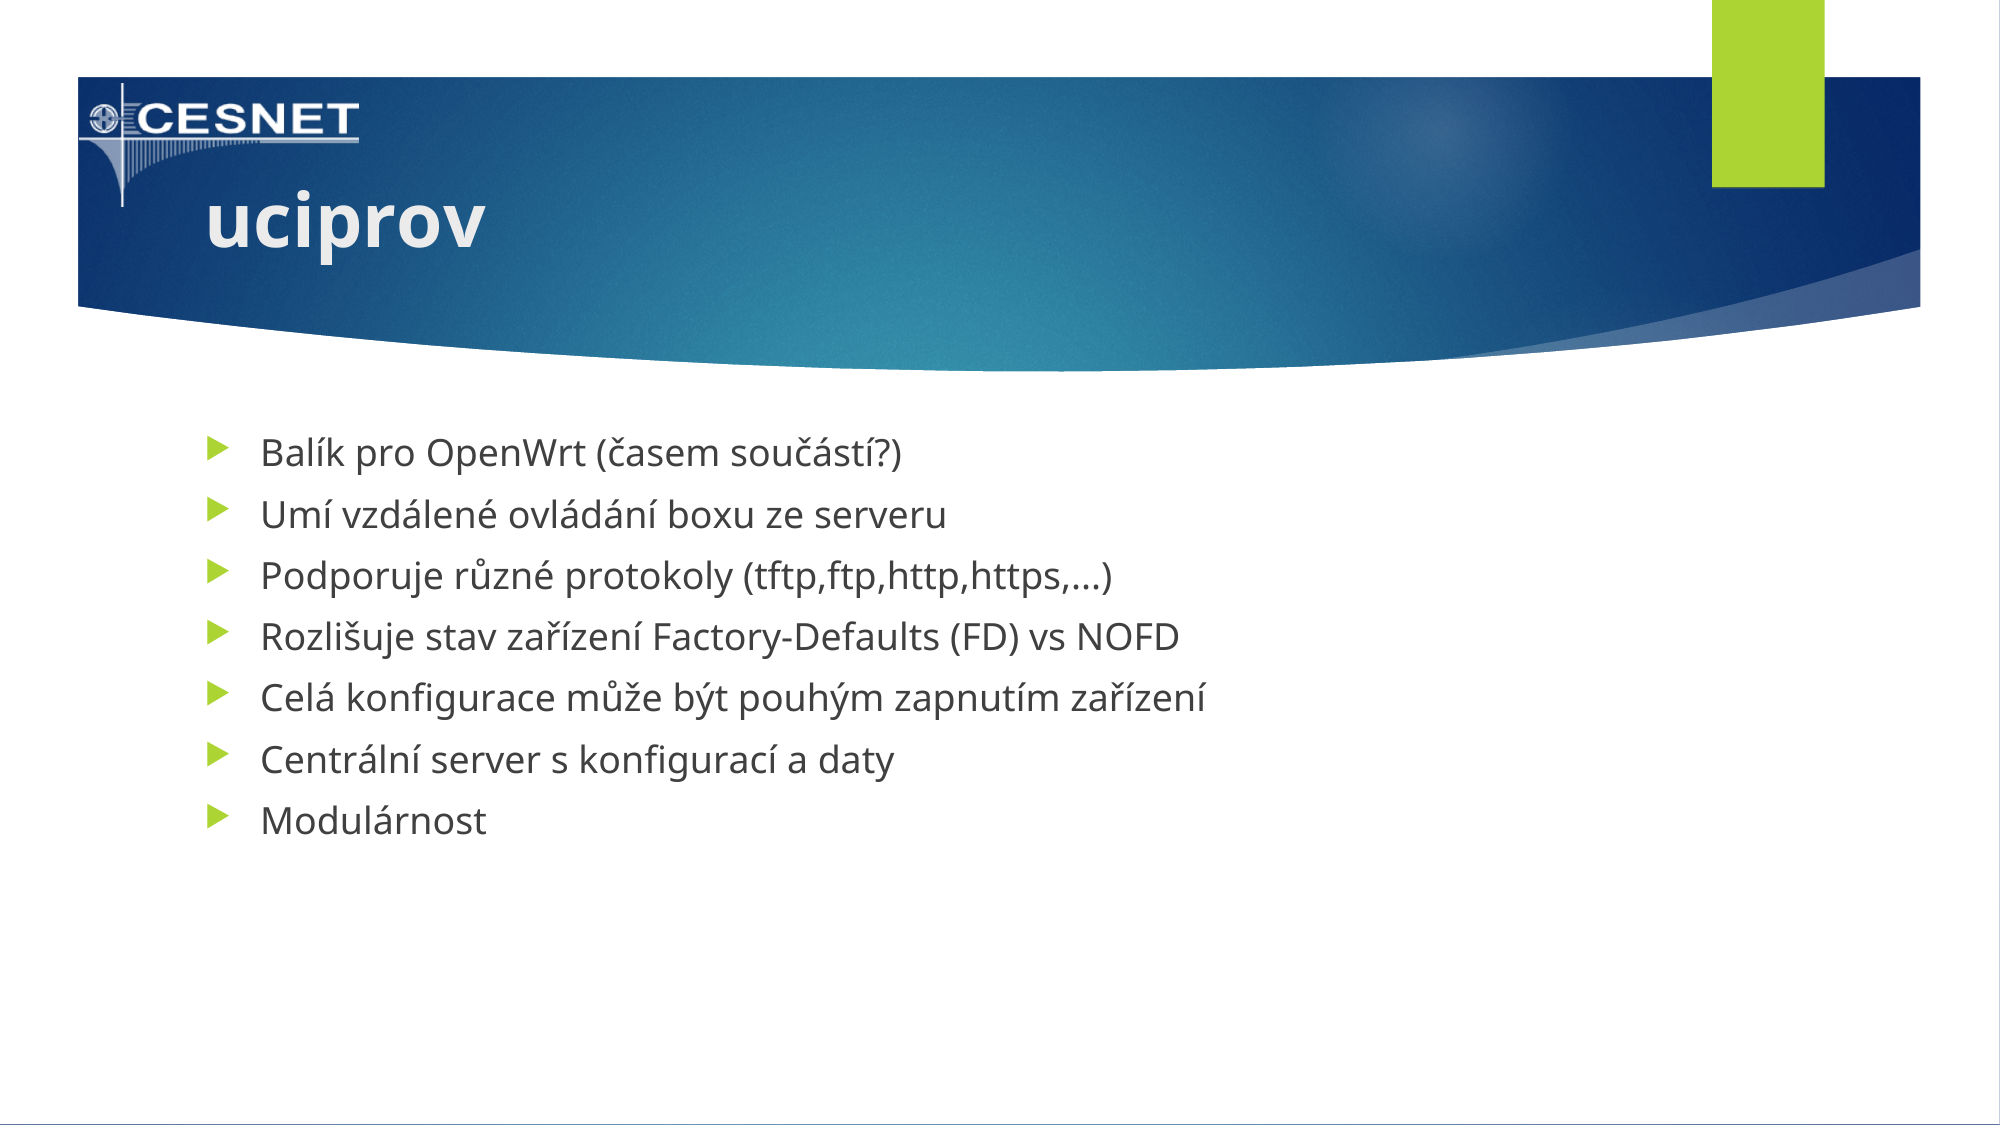

uciprov
Balík pro OpenWrt (časem součástí?)
Umí vzdálené ovládání boxu ze serveru
Podporuje různé protokoly (tftp,ftp,http,https,...)
Rozlišuje stav zařízení Factory-Defaults (FD) vs NOFD
Celá konfigurace může být pouhým zapnutím zařízení
Centrální server s konfigurací a daty
Modulárnost